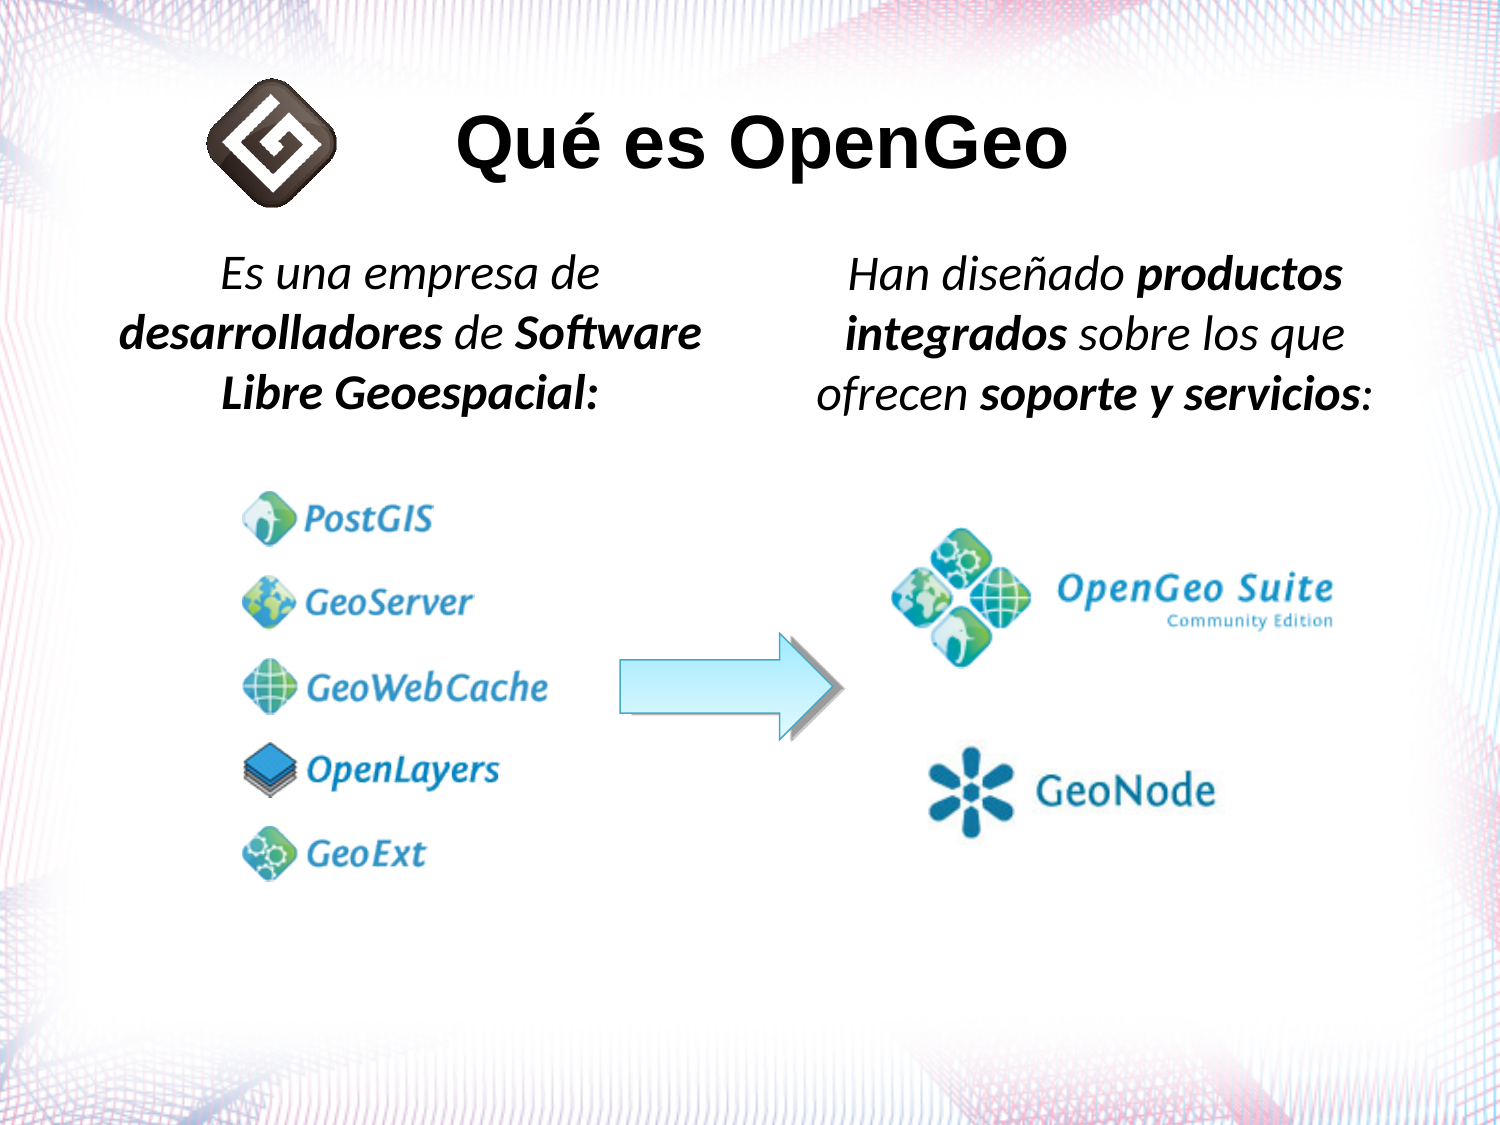

# Qué es OpenGeo
Es una empresa de desarrolladores de Software Libre Geoespacial:
Han diseñado productos integrados sobre los que ofrecen soporte y servicios:
www.opengeo.org